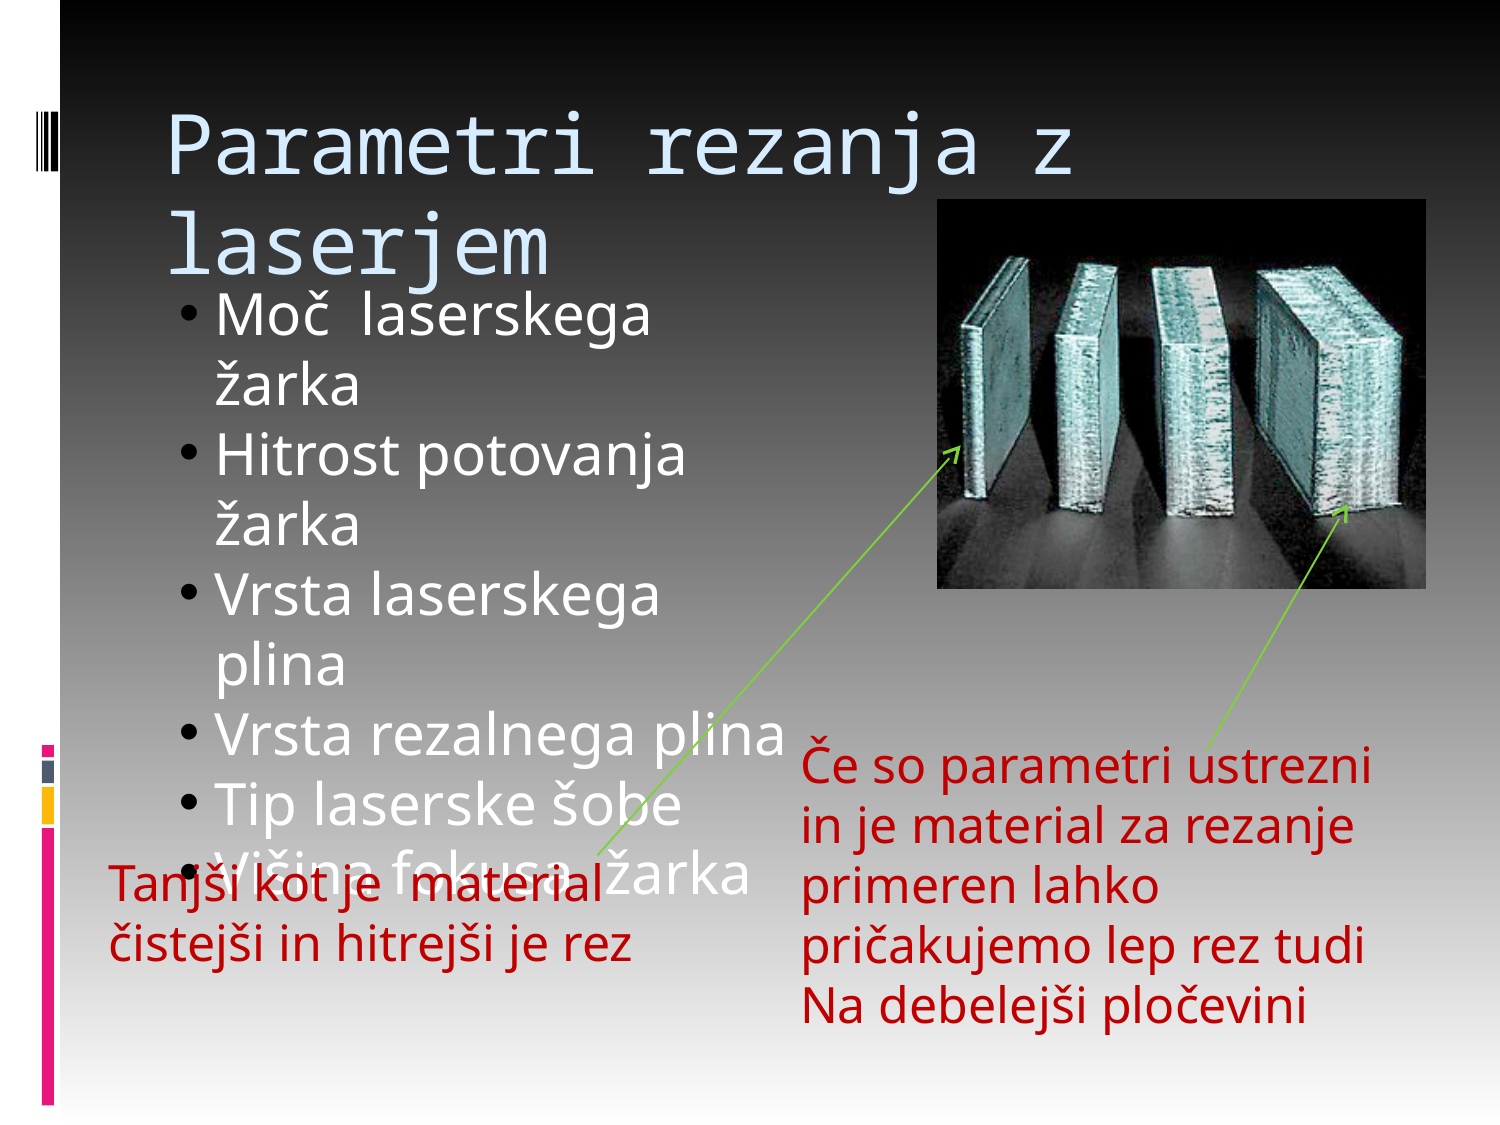

# Parametri rezanja z laserjem
Moč laserskega žarka
Hitrost potovanja žarka
Vrsta laserskega plina
Vrsta rezalnega plina
Tip laserske šobe
Višina fokusa žarka
Če so parametri ustrezni in je material za rezanje primeren lahko pričakujemo lep rez tudi
Na debelejši pločevini
Tanjši kot je material čistejši in hitrejši je rez